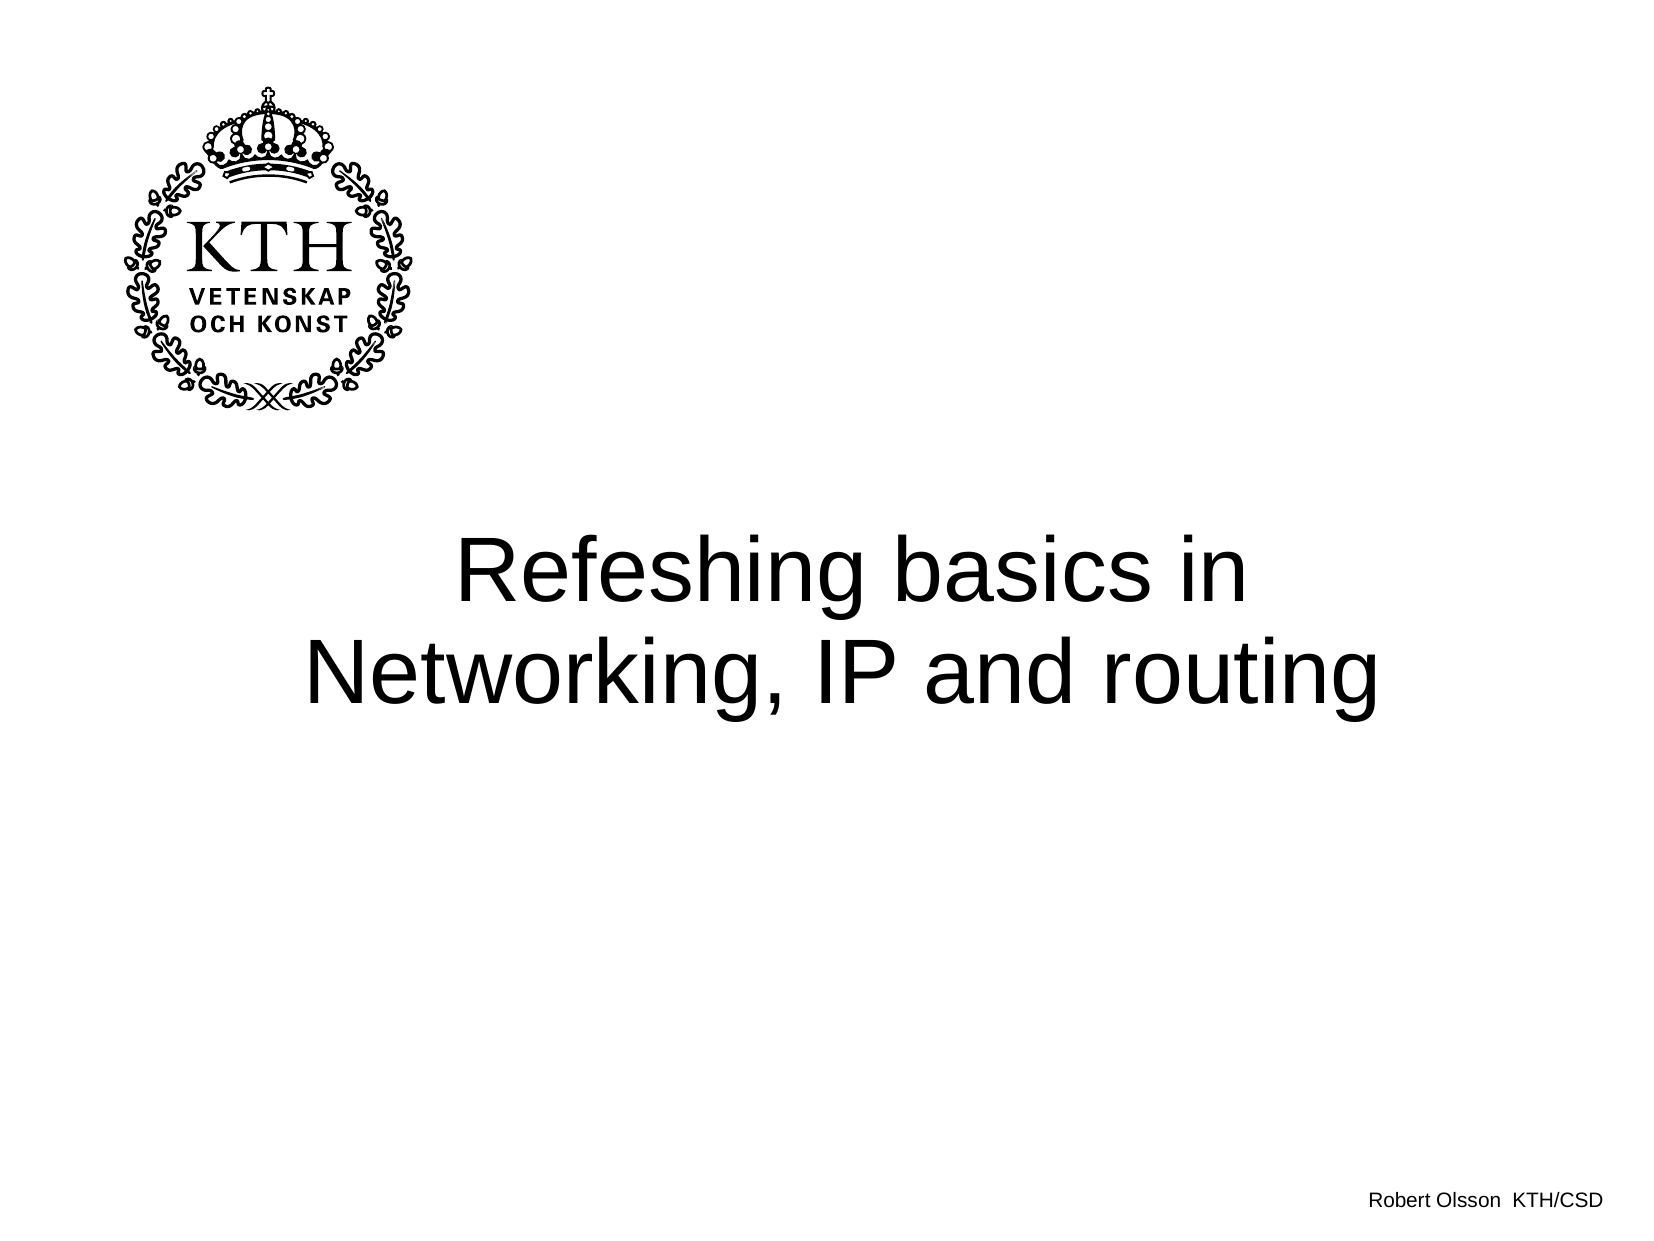

# Refeshing basics in Networking, IP and routing
Robert Olsson KTH/CSD